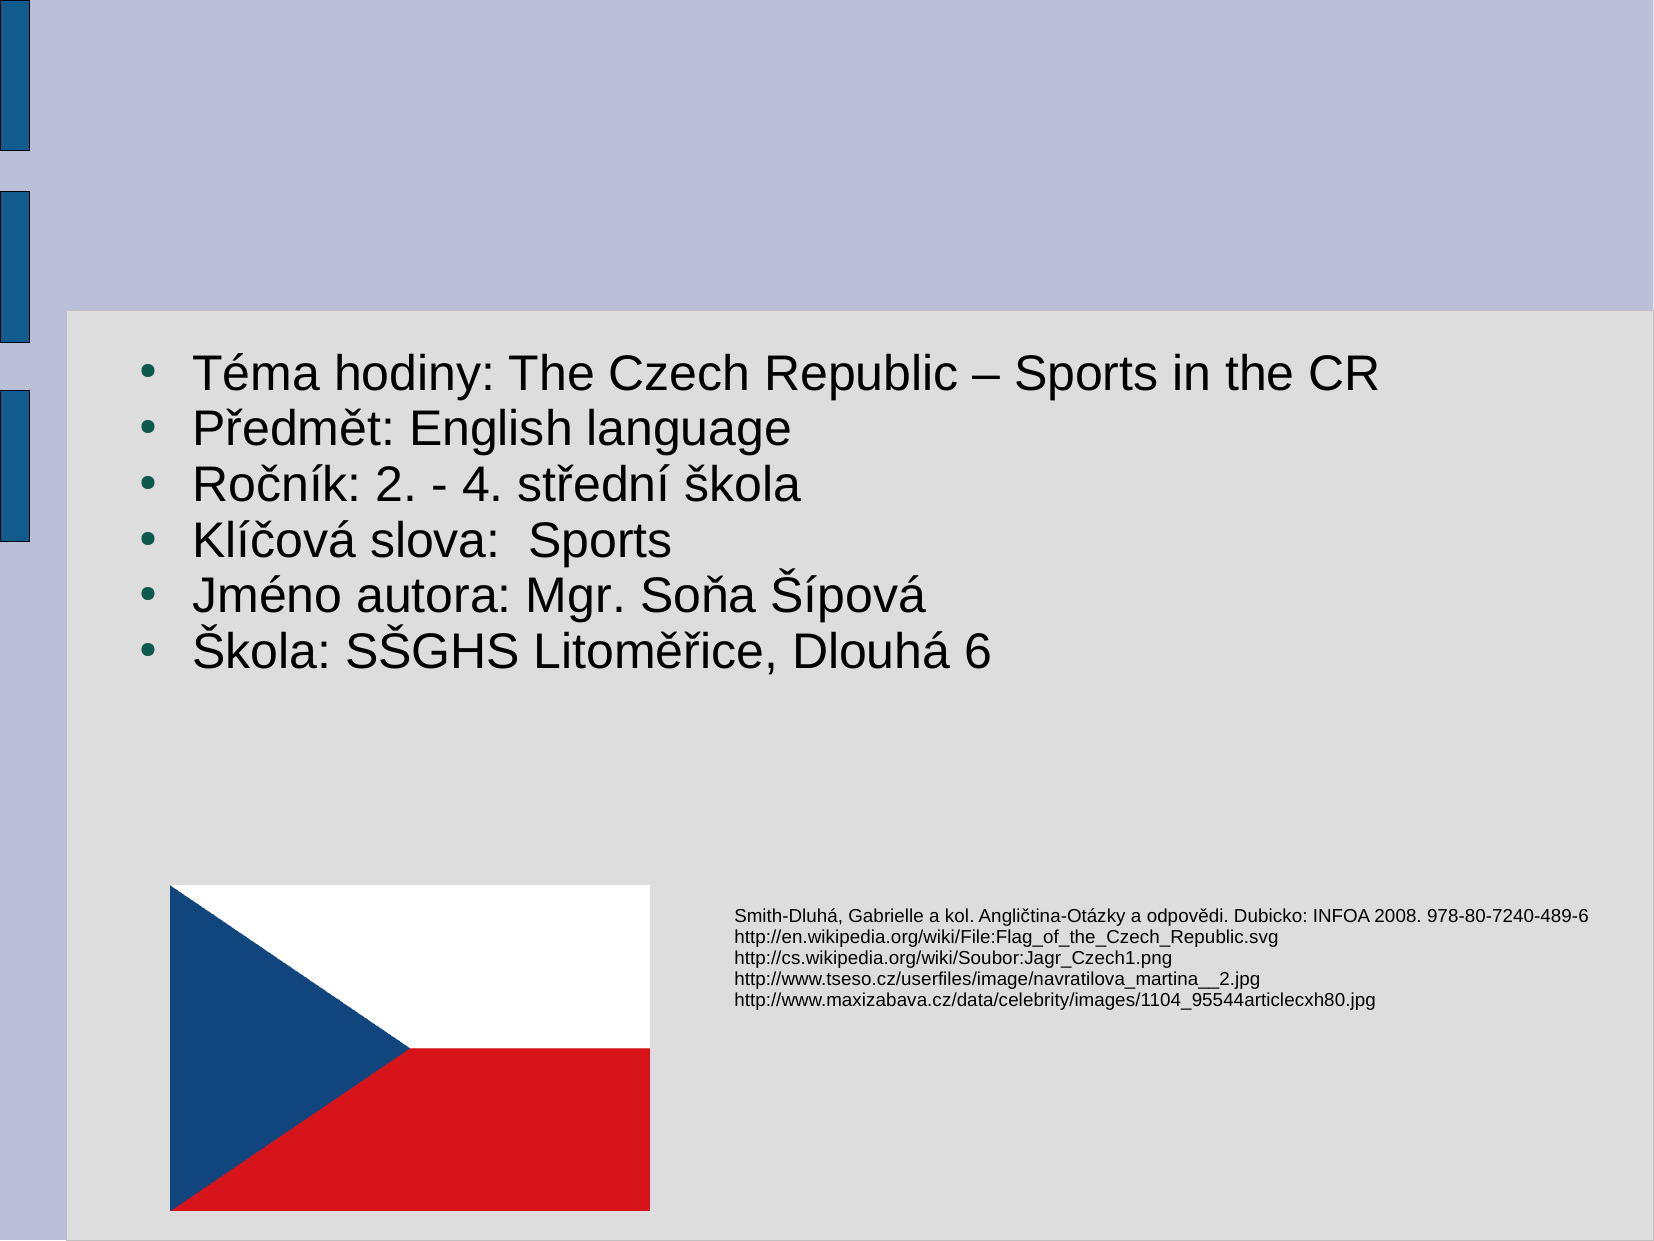

# Téma hodiny: The Czech Republic – Sports in the CR
Předmět: English language
Ročník: 2. - 4. střední škola
Klíčová slova: Sports
Jméno autora: Mgr. Soňa Šípová
Škola: SŠGHS Litoměřice, Dlouhá 6
Smith-Dluhá, Gabrielle a kol. Angličtina-Otázky a odpovědi. Dubicko: INFOA 2008. 978-80-7240-489-6
http://en.wikipedia.org/wiki/File:Flag_of_the_Czech_Republic.svg
http://cs.wikipedia.org/wiki/Soubor:Jagr_Czech1.png
http://www.tseso.cz/userfiles/image/navratilova_martina__2.jpg
http://www.maxizabava.cz/data/celebrity/images/1104_95544articlecxh80.jpg